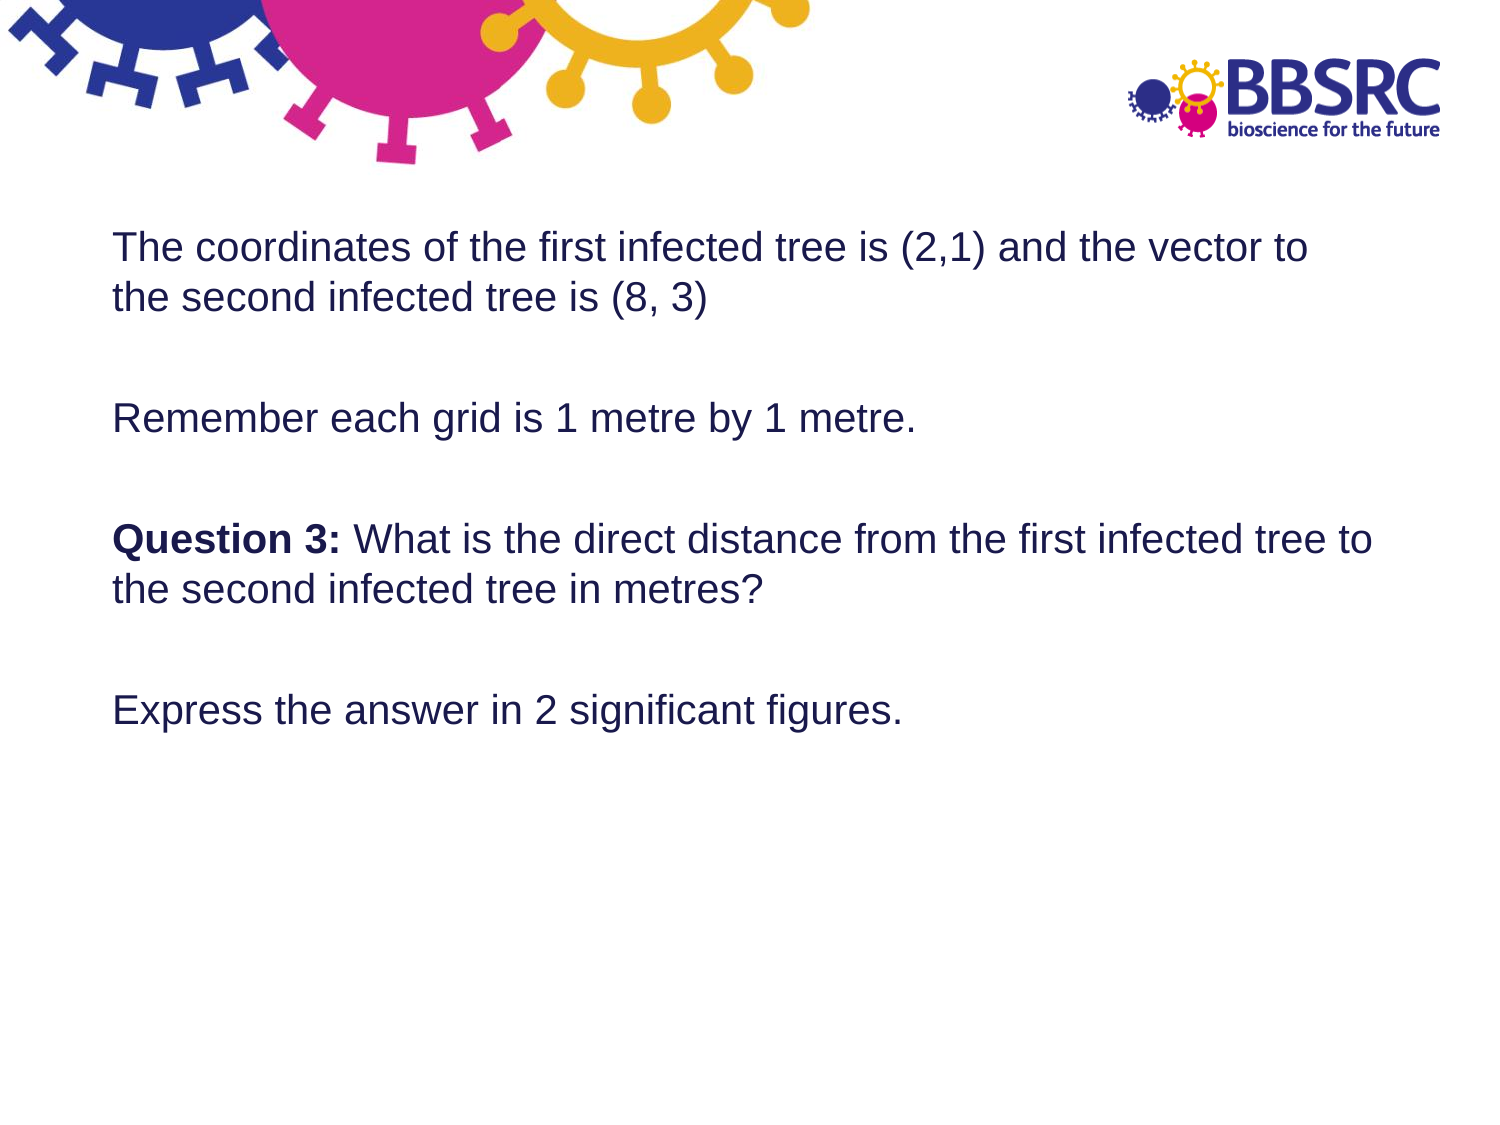

# The coordinates of the first infected tree is (2,1) and the vector to the second infected tree is (8, 3)
Remember each grid is 1 metre by 1 metre.
Question 3: What is the direct distance from the first infected tree to the second infected tree in metres?
Express the answer in 2 significant figures.